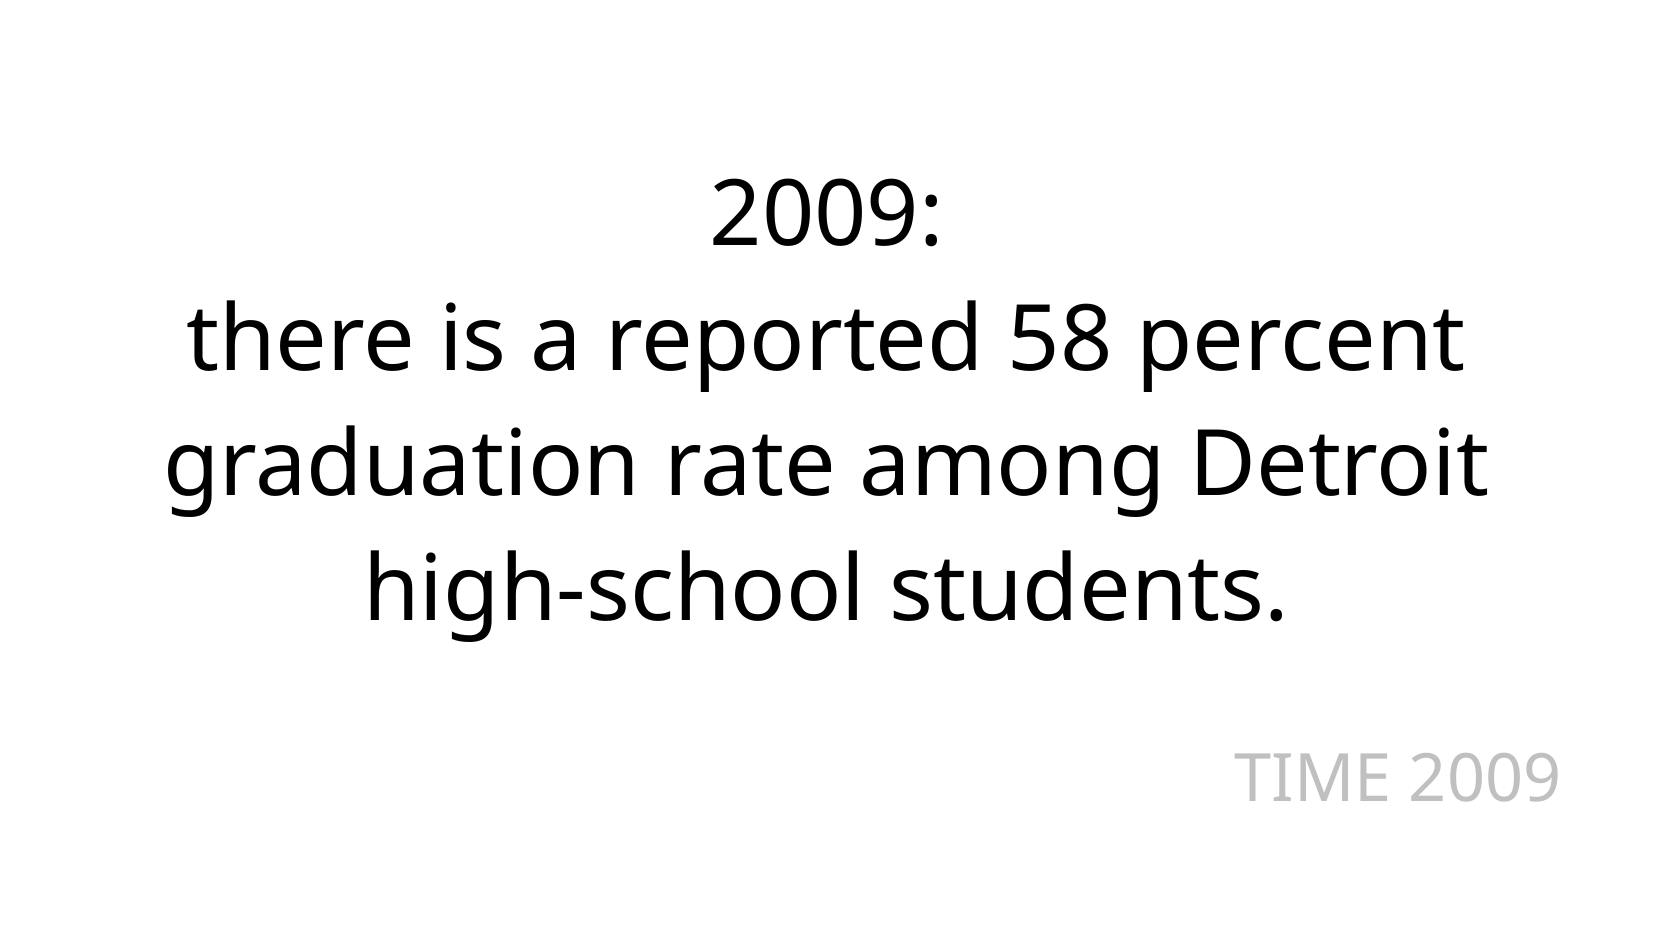

# 2009:
there is a reported 58 percent graduation rate among Detroit high-school students.
TIME 2009